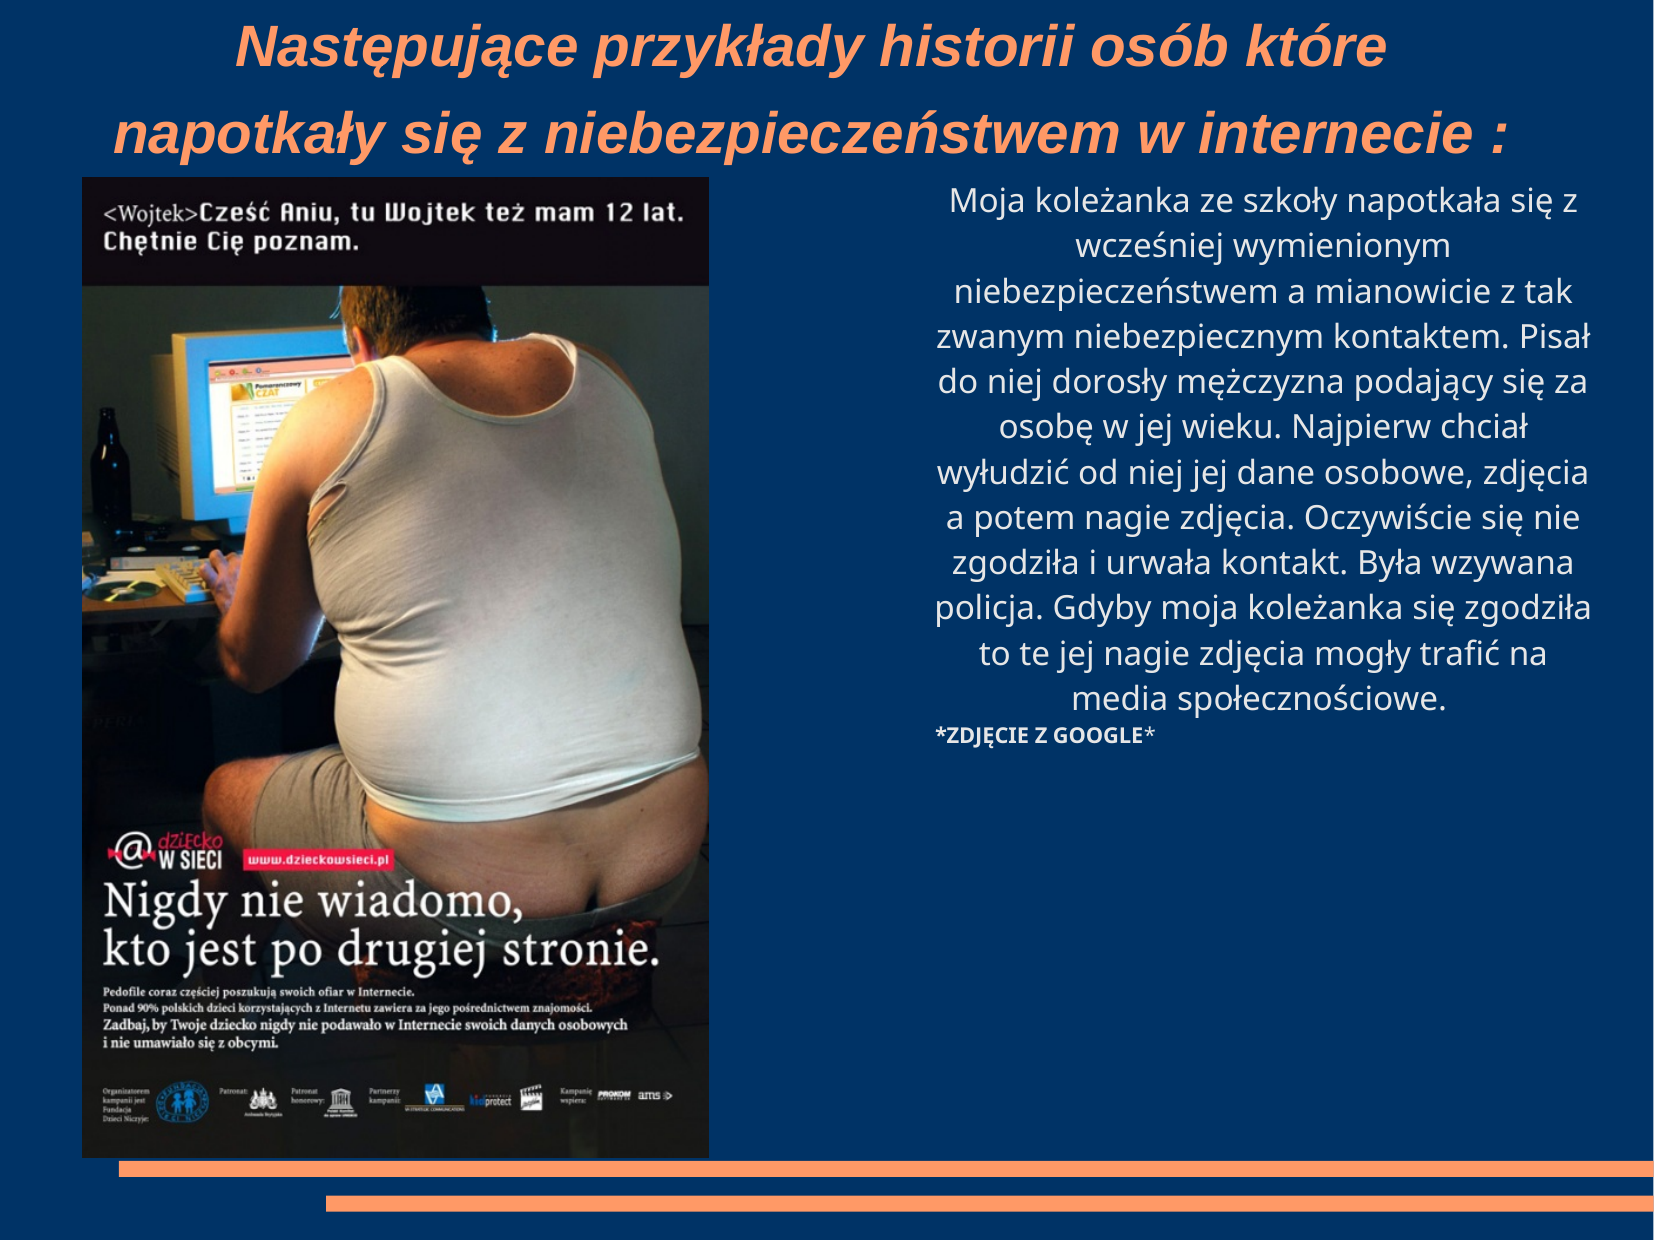

# Następujące przykłady historii osób które napotkały się z niebezpieczeństwem w internecie :
Moja koleżanka ze szkoły napotkała się z wcześniej wymienionym niebezpieczeństwem a mianowicie z tak zwanym niebezpiecznym kontaktem. Pisał do niej dorosły mężczyzna podający się za osobę w jej wieku. Najpierw chciał wyłudzić od niej jej dane osobowe, zdjęcia a potem nagie zdjęcia. Oczywiście się nie zgodziła i urwała kontakt. Była wzywana policja. Gdyby moja koleżanka się zgodziła to te jej nagie zdjęcia mogły trafić na media społecznościowe.
*ZDJĘCIE Z GOOGLE*